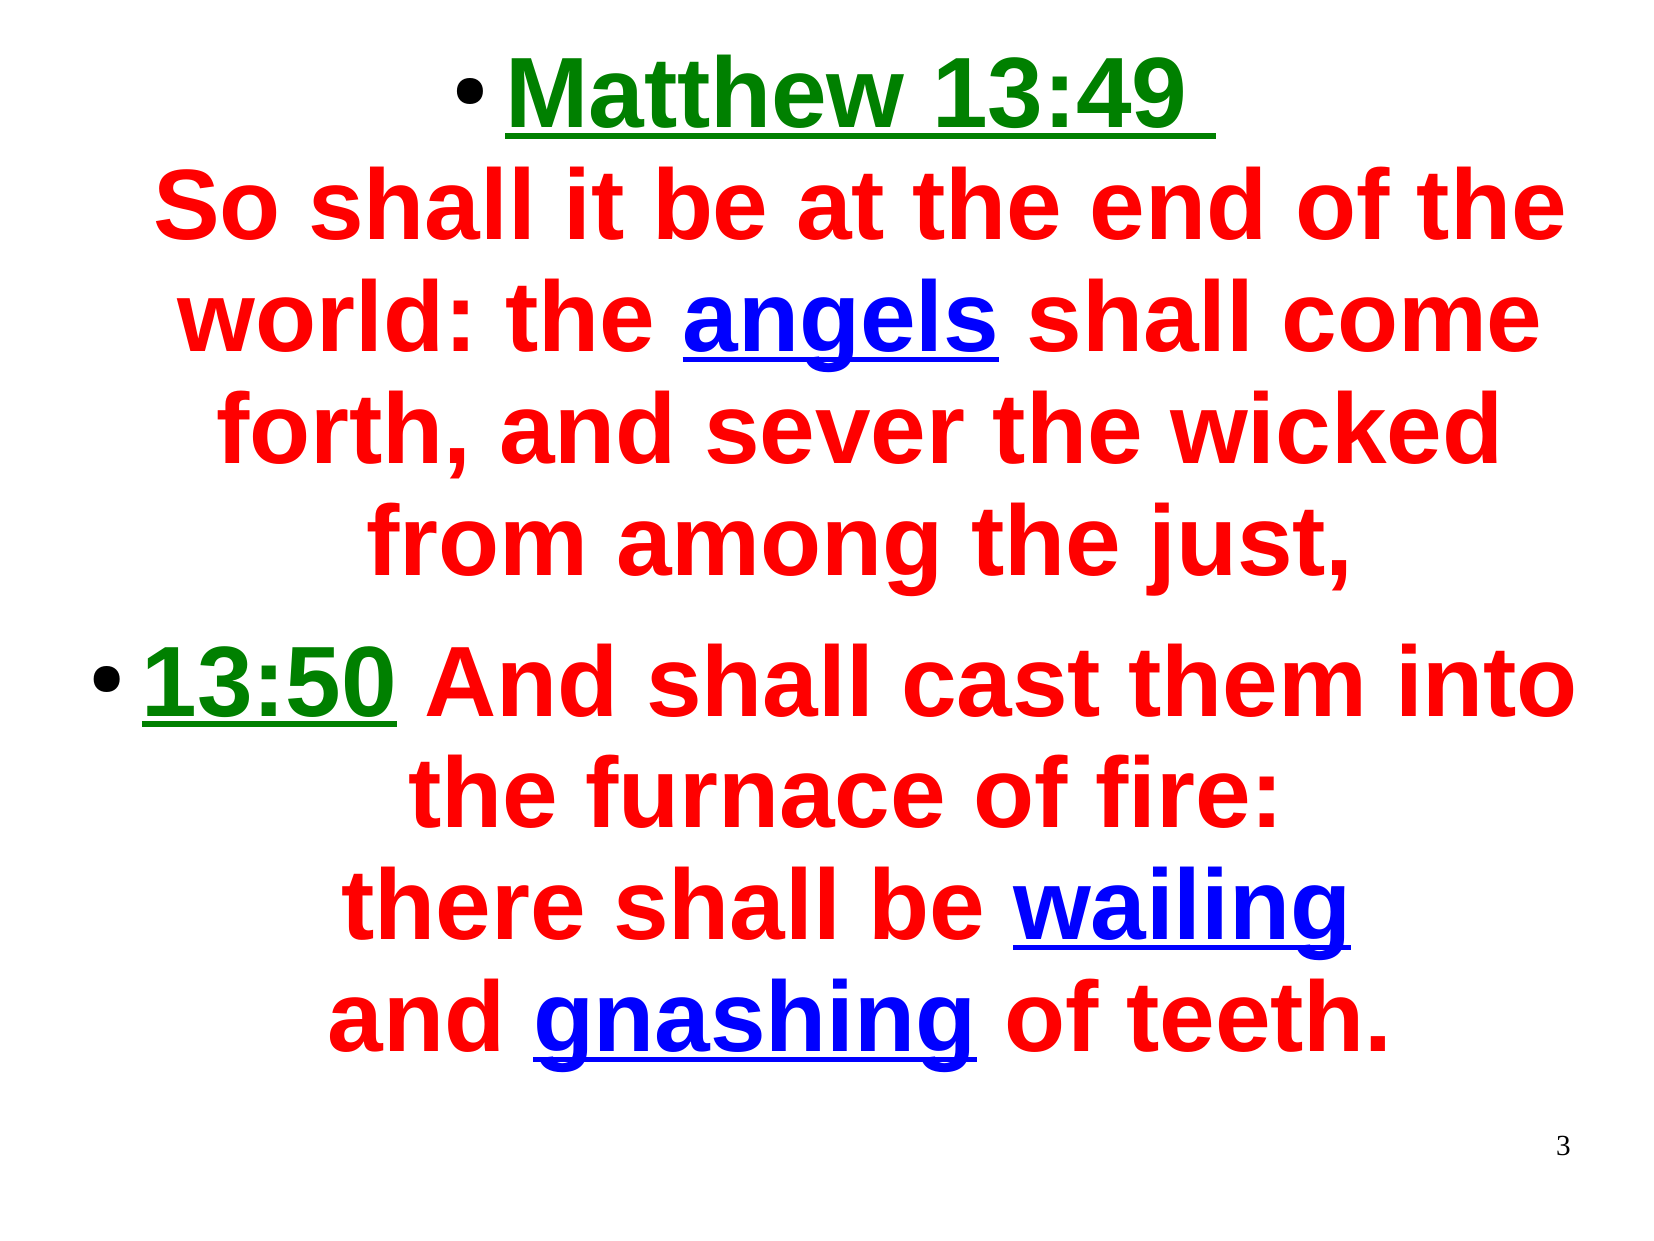

# Matthew 13:49 So shall it be at the end of the world: the angels shall come forth, and sever the wicked from among the just,
13:50 And shall cast them into the furnace of fire:
there shall be wailing
and gnashing of teeth.
3